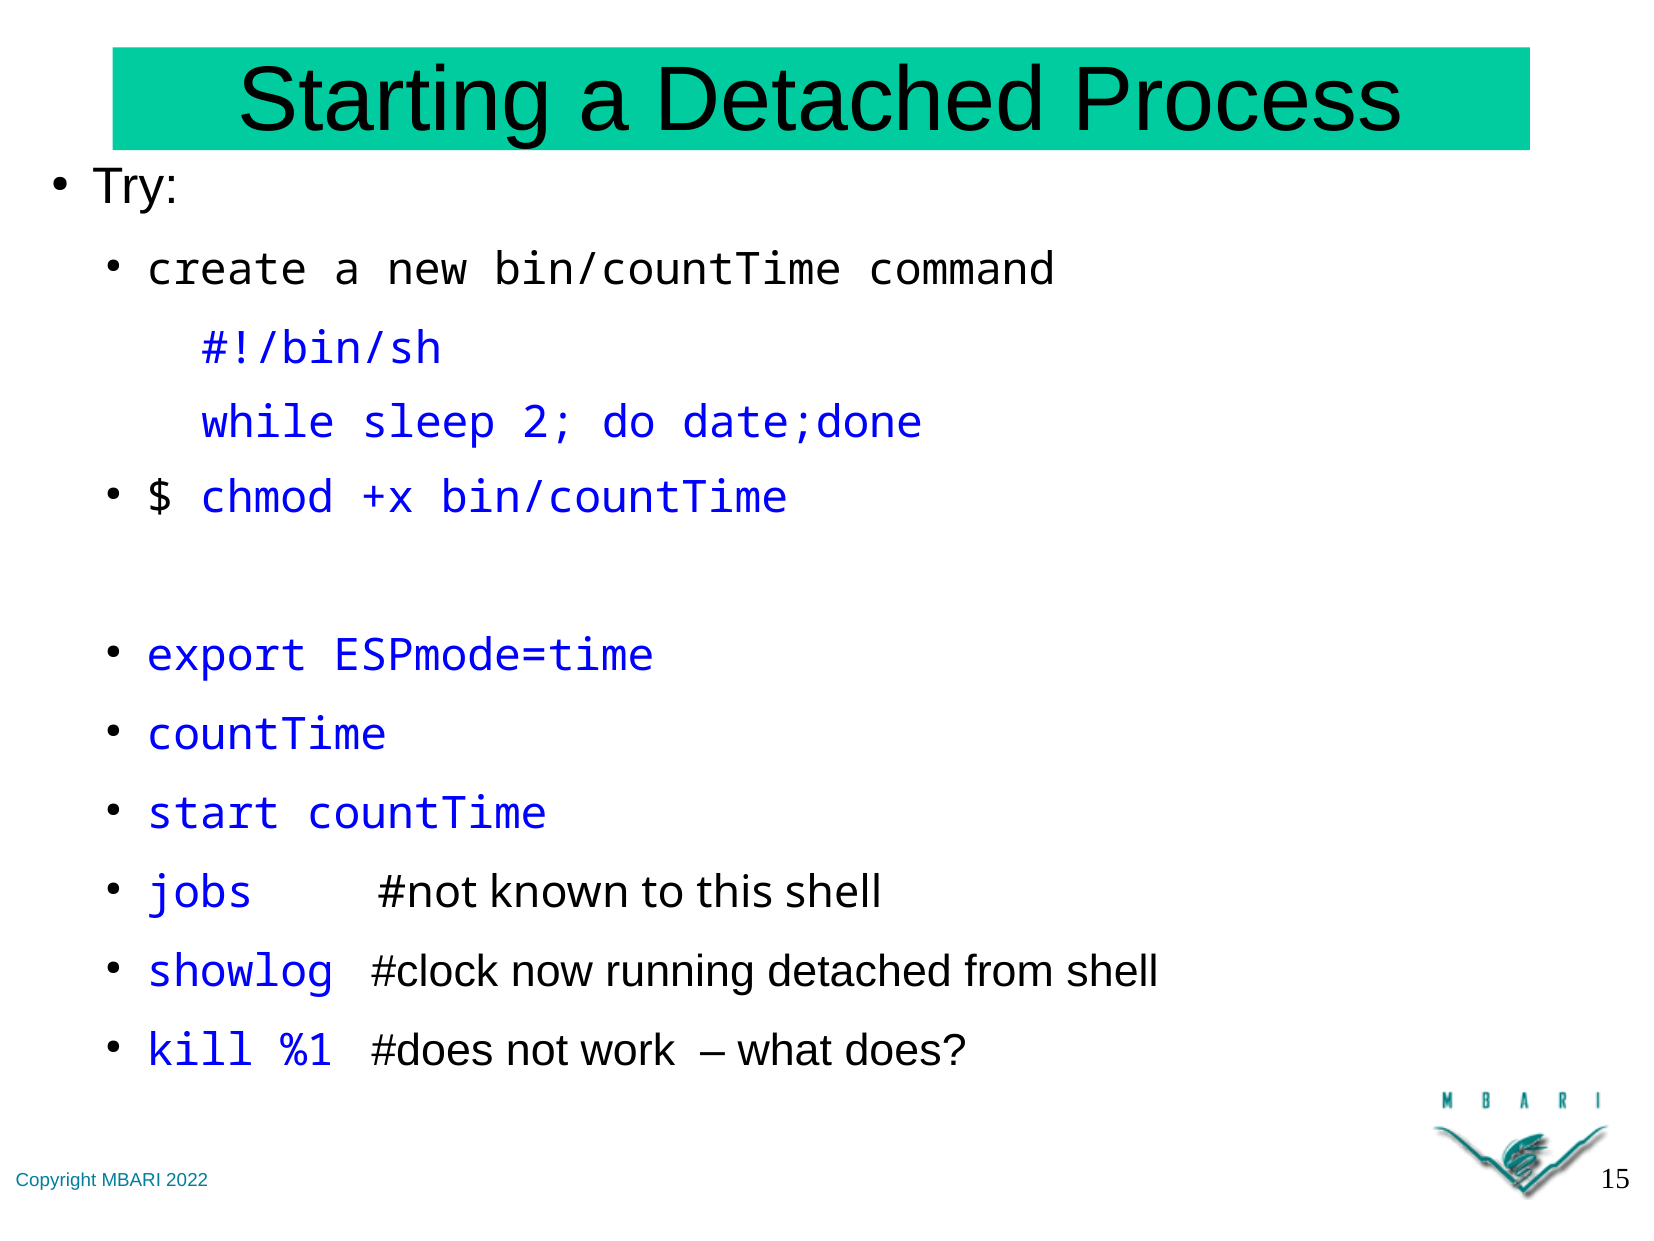

# Starting a Detached Process
Try:
create a new bin/countTime command
#!/bin/sh
while sleep 2; do date;done
$ chmod +x bin/countTime
export ESPmode=time
countTime
start countTime
jobs 	#not known to this shell
showlog #clock now running detached from shell
kill %1 #does not work – what does?